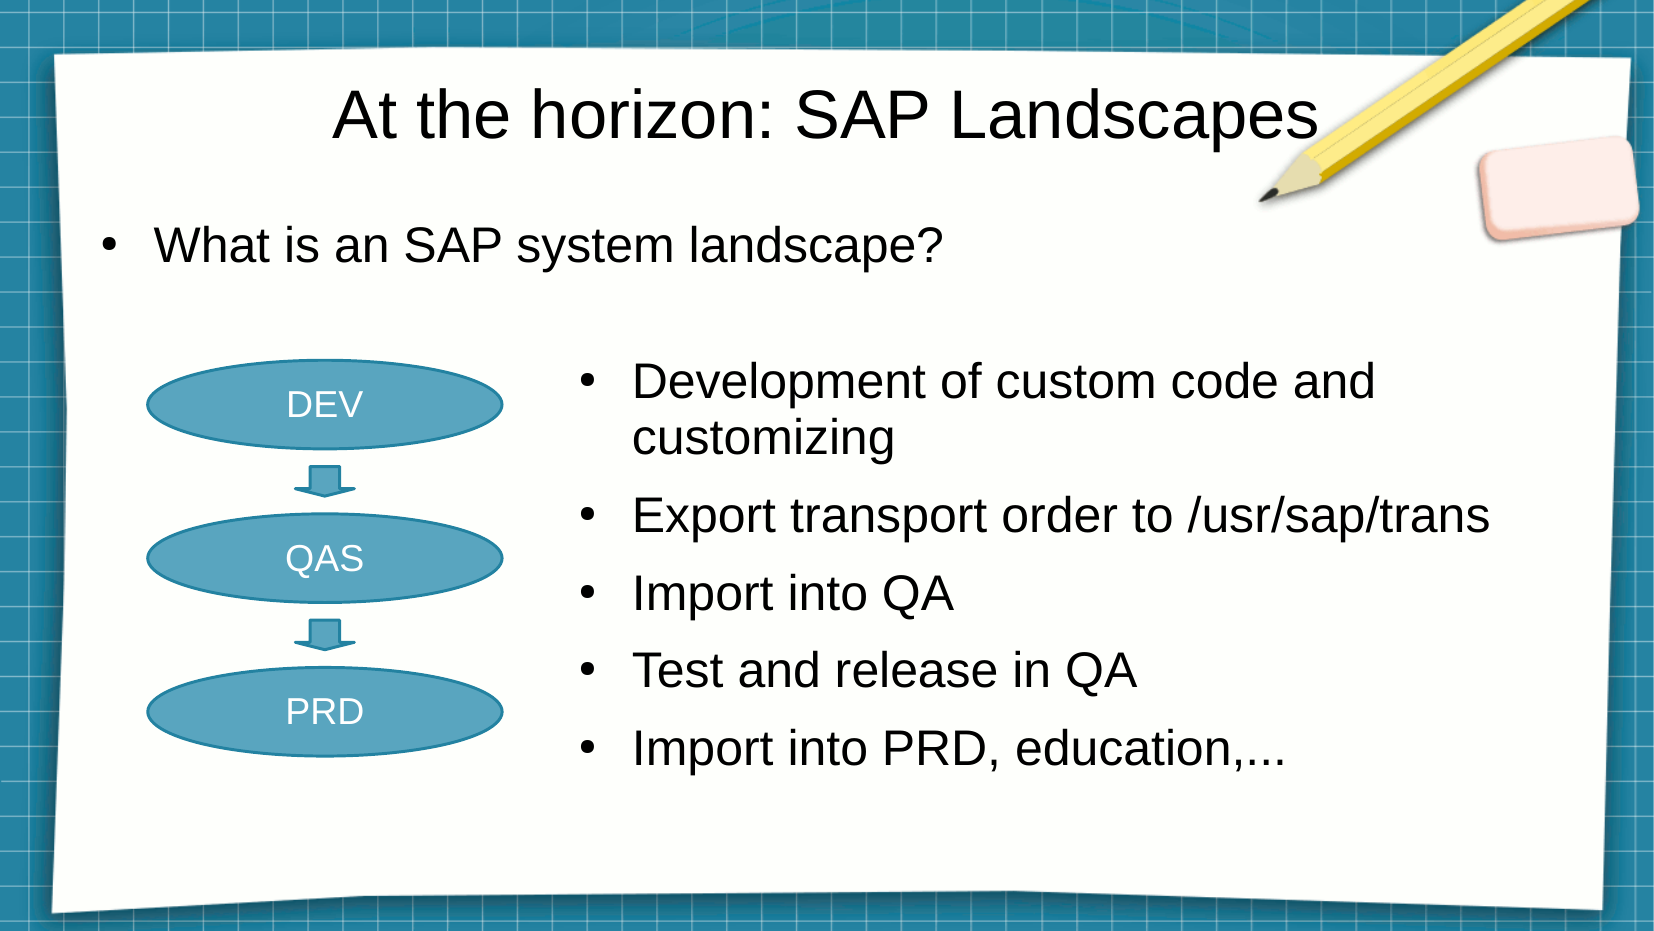

# At the horizon: SAP Landscapes
What is an SAP system landscape?
Development of custom code and customizing
Export transport order to /usr/sap/trans
Import into QA
Test and release in QA
Import into PRD, education,...
DEV
QAS
PRD